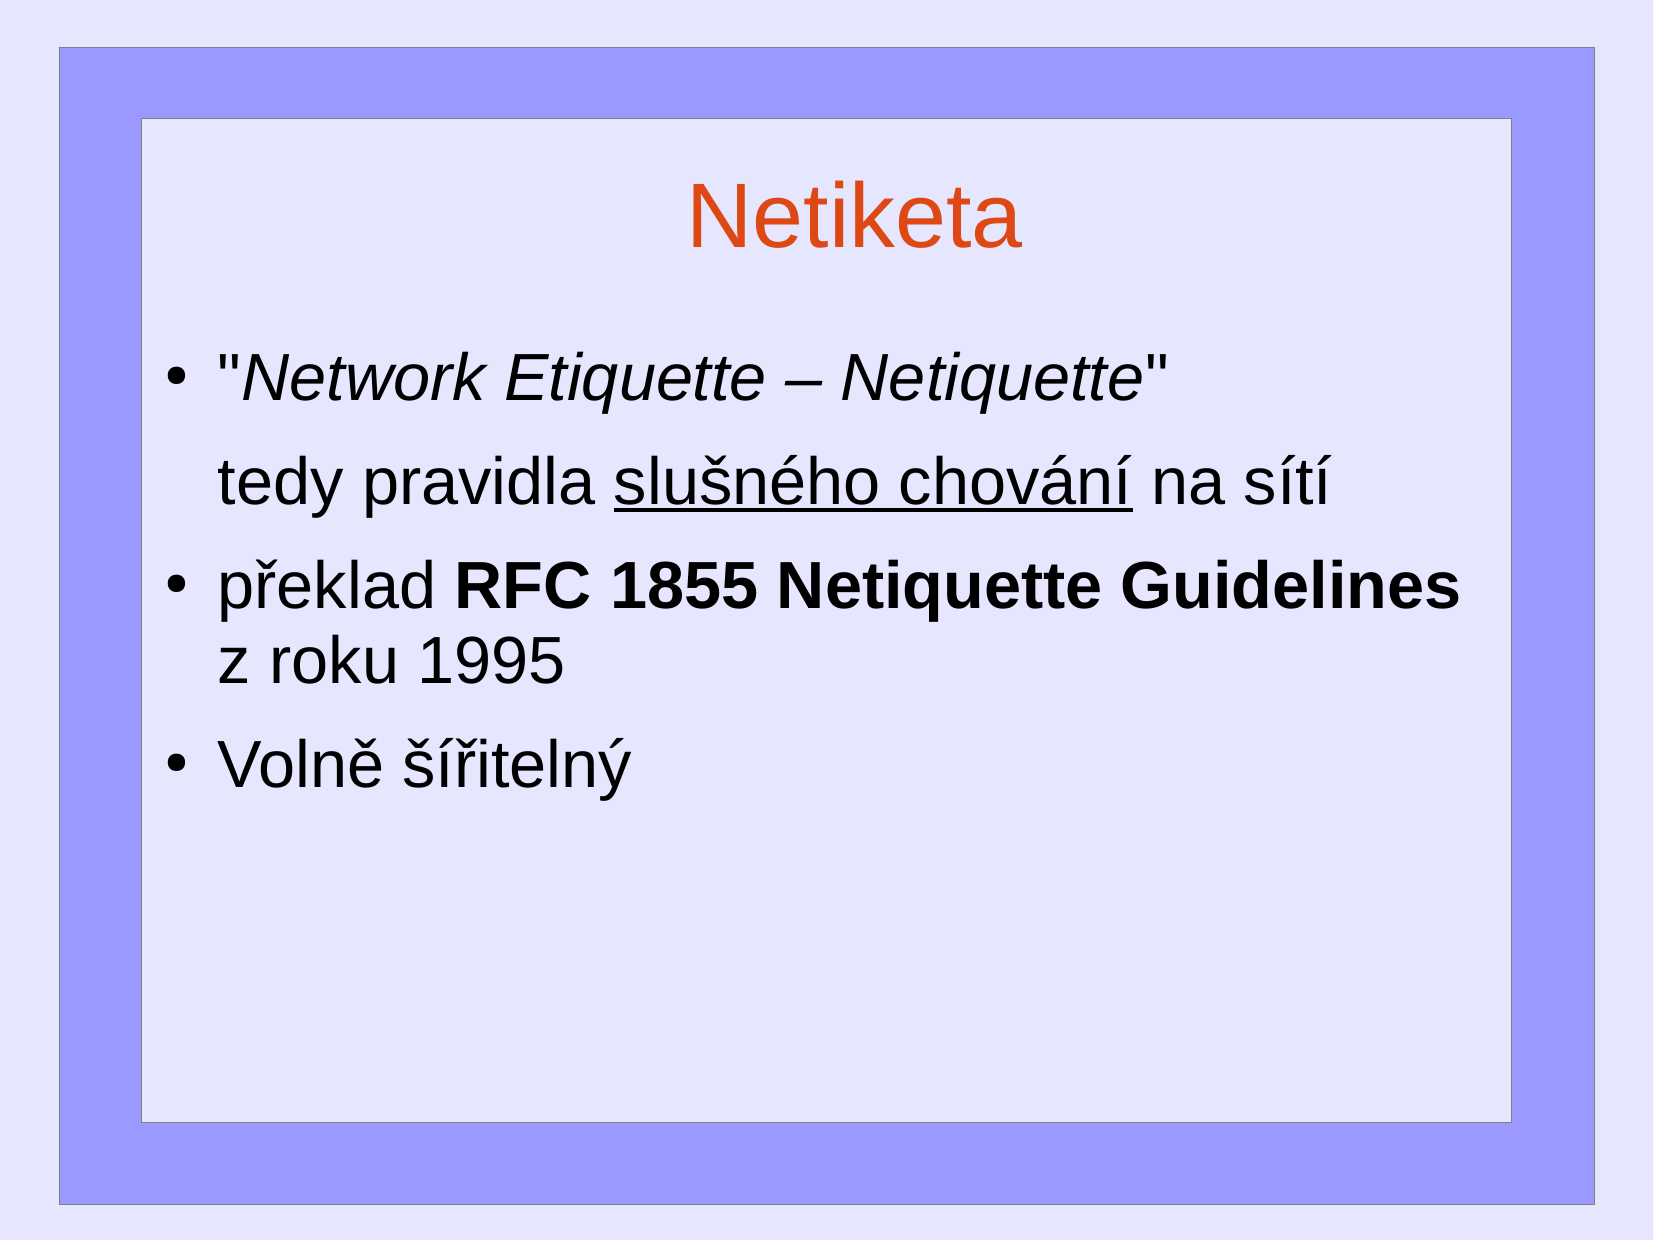

Netiketa
#
"Network Etiquette – Netiquette"
tedy pravidla slušného chování na sítí
překlad RFC 1855 Netiquette Guidelines z roku 1995
Volně šířitelný